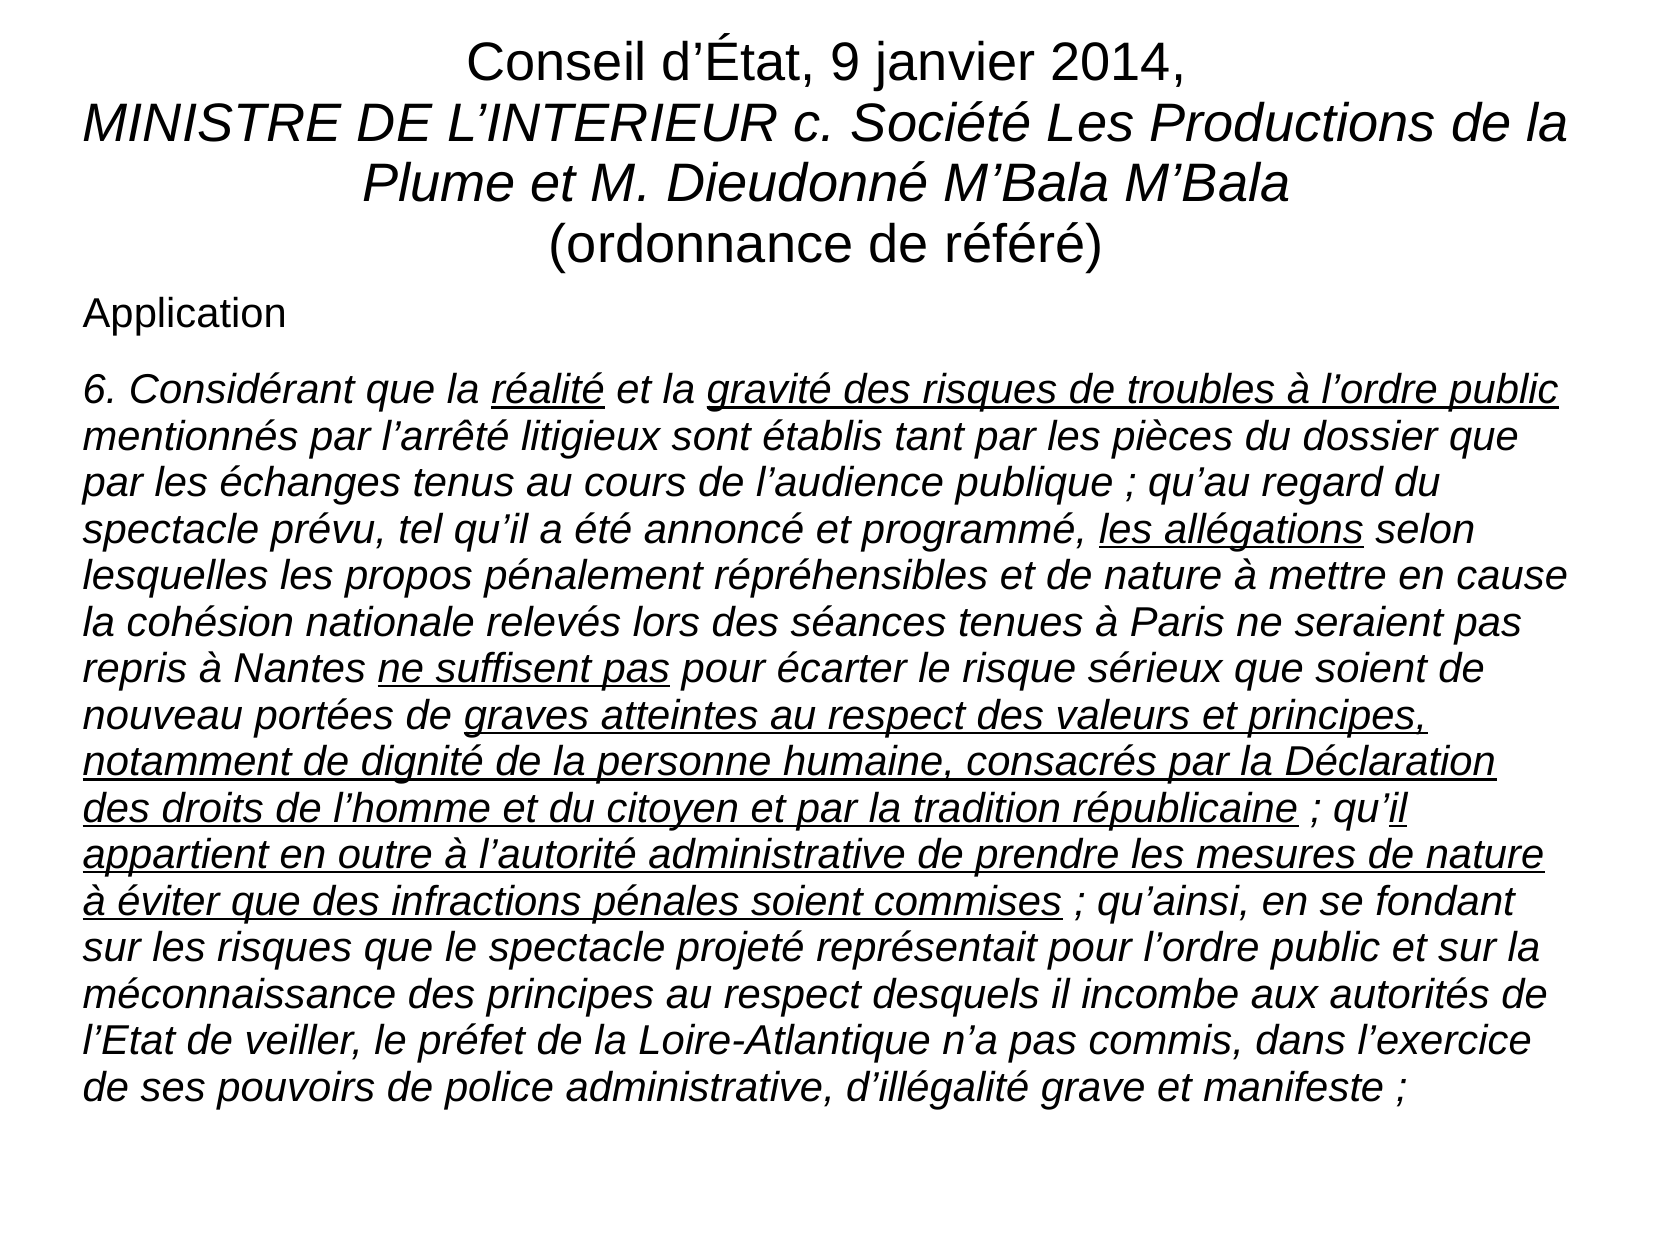

# Conseil d’État, 9 janvier 2014, MINISTRE DE L’INTERIEUR c. Société Les Productions de la Plume et M. Dieudonné M’Bala M’Bala (ordonnance de référé)
Application
6. Considérant que la réalité et la gravité des risques de troubles à l’ordre public mentionnés par l’arrêté litigieux sont établis tant par les pièces du dossier que par les échanges tenus au cours de l’audience publique ; qu’au regard du spectacle prévu, tel qu’il a été annoncé et programmé, les allégations selon lesquelles les propos pénalement répréhensibles et de nature à mettre en cause la cohésion nationale relevés lors des séances tenues à Paris ne seraient pas repris à Nantes ne suffisent pas pour écarter le risque sérieux que soient de nouveau portées de graves atteintes au respect des valeurs et principes, notamment de dignité de la personne humaine, consacrés par la Déclaration des droits de l’homme et du citoyen et par la tradition républicaine ; qu’il appartient en outre à l’autorité administrative de prendre les mesures de nature à éviter que des infractions pénales soient commises ; qu’ainsi, en se fondant sur les risques que le spectacle projeté représentait pour l’ordre public et sur la méconnaissance des principes au respect desquels il incombe aux autorités de l’Etat de veiller, le préfet de la Loire-Atlantique n’a pas commis, dans l’exercice de ses pouvoirs de police administrative, d’illégalité grave et manifeste ;